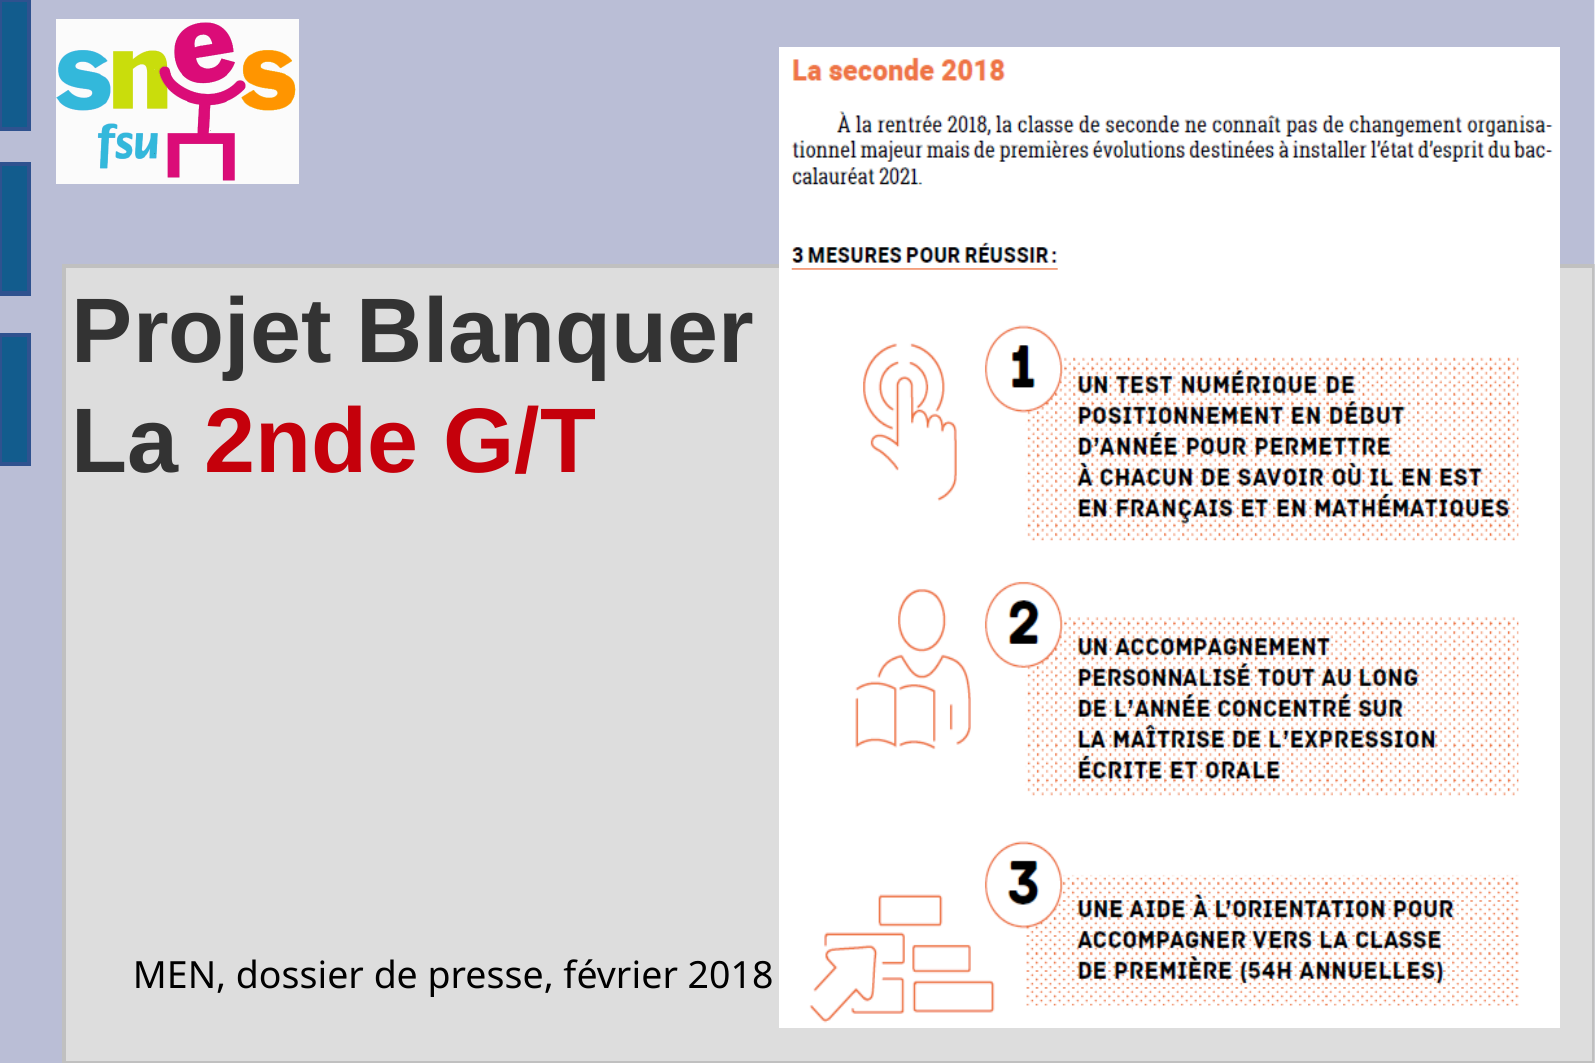

# Projet Blanquer La 2nde G/T
MEN, dossier de presse, février 2018